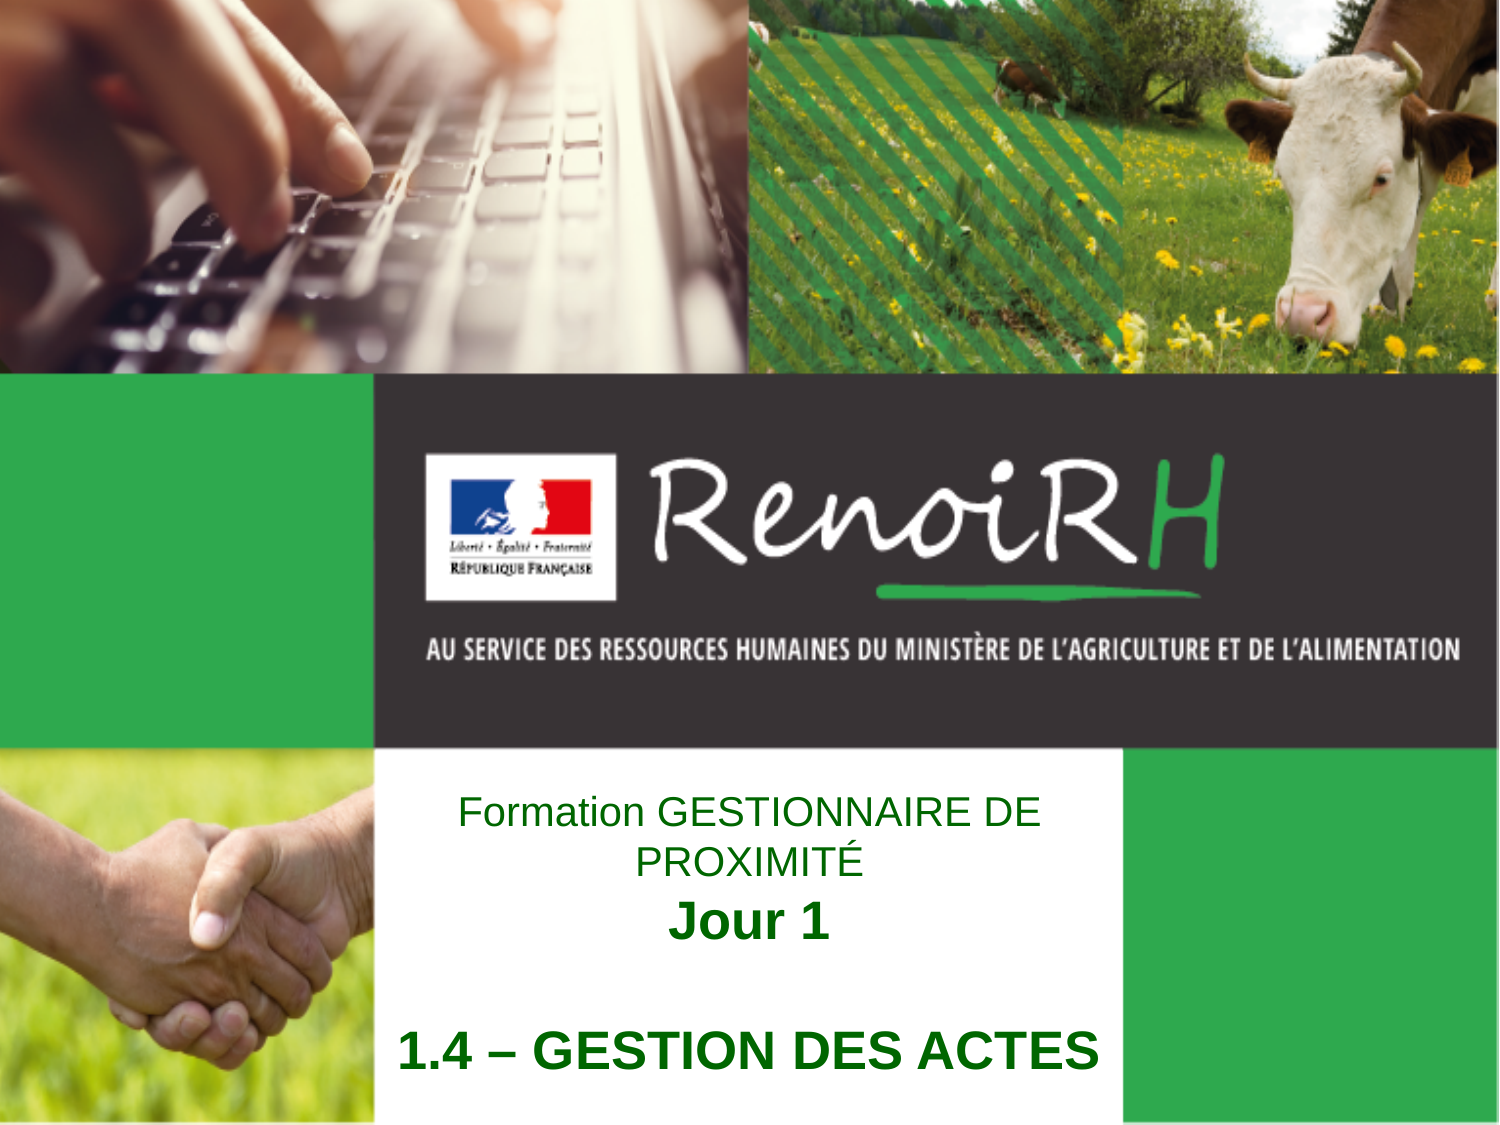

Formation GESTIONNAIRE DE PROXIMITÉ
Jour 1
1.4 – GESTION DES ACTES